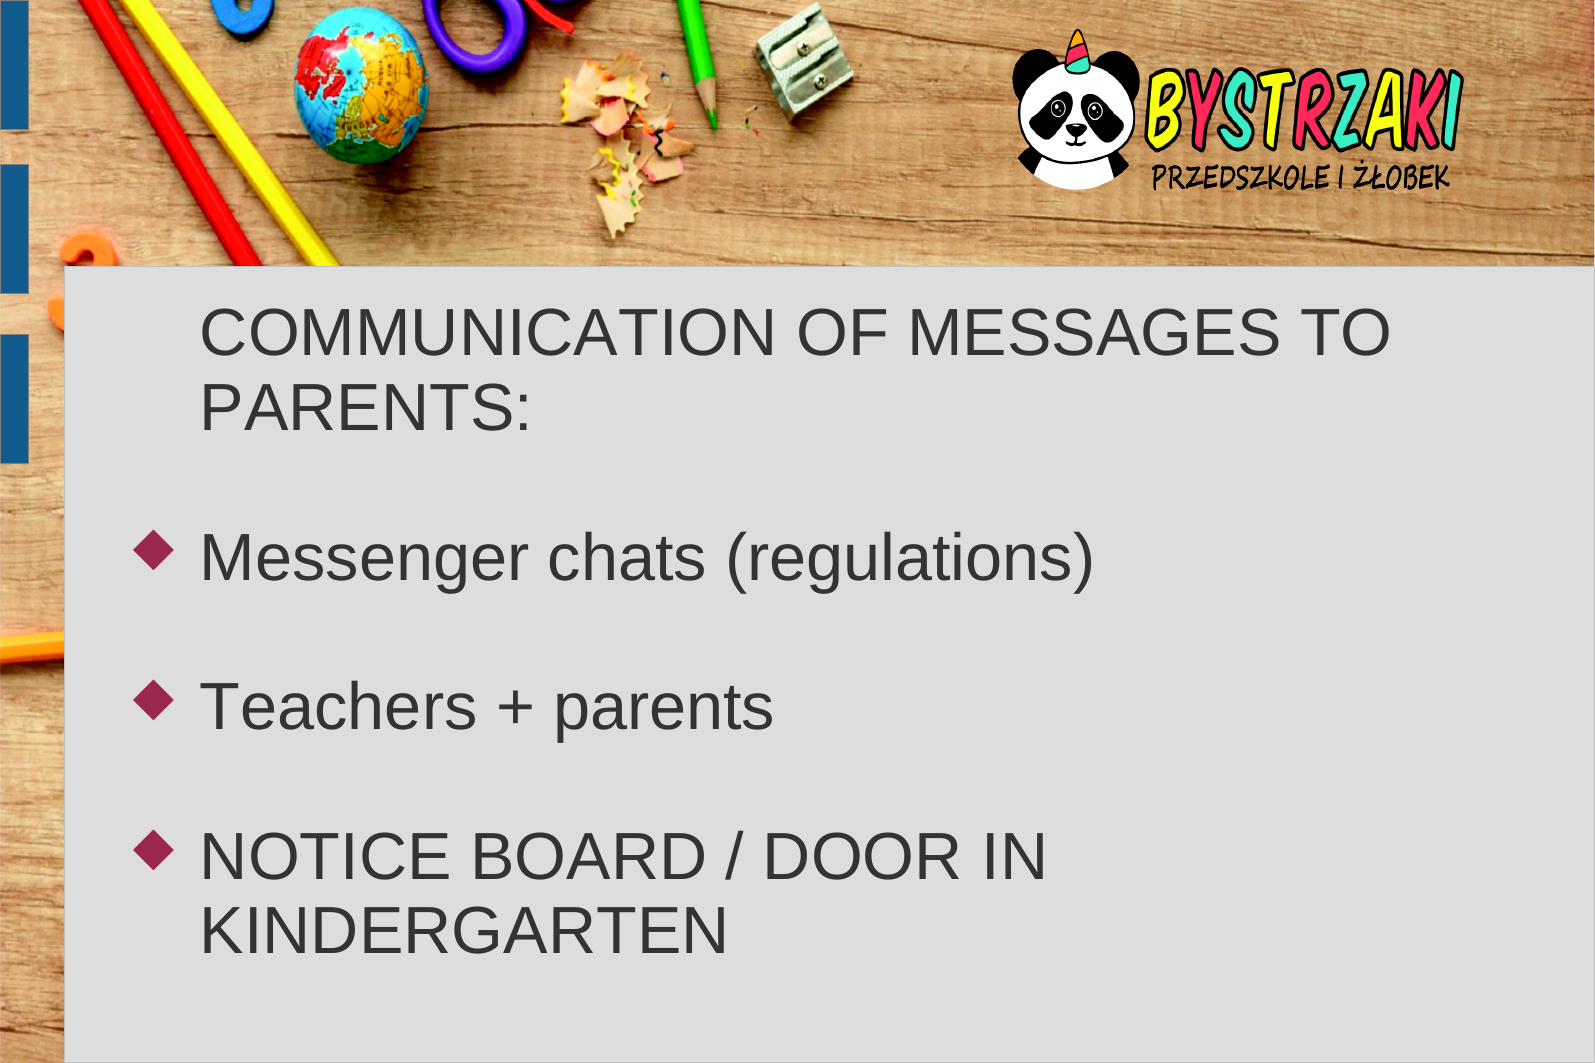

#
COMMUNICATION OF MESSAGES TO PARENTS:
Messenger chats (regulations)
Teachers + parents
NOTICE BOARD / DOOR IN KINDERGARTEN